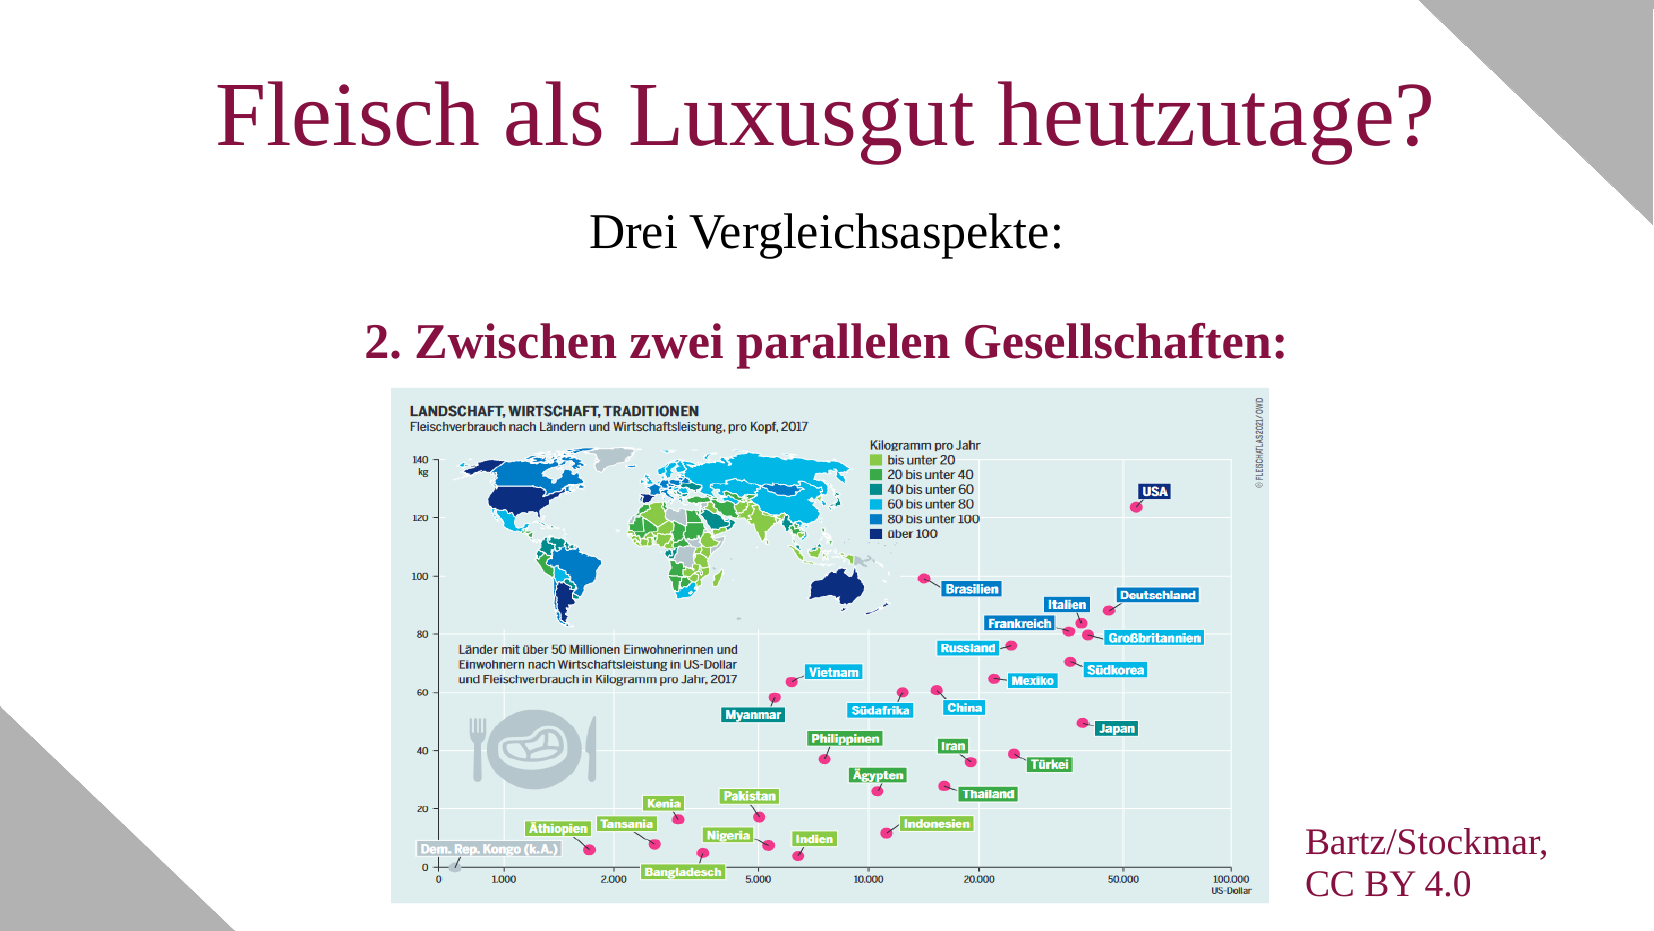

# Fleisch als Luxusgut heutzutage?
Drei Vergleichsaspekte:
2. Zwischen zwei parallelen Gesellschaften:
Bartz/Stockmar, CC BY 4.0